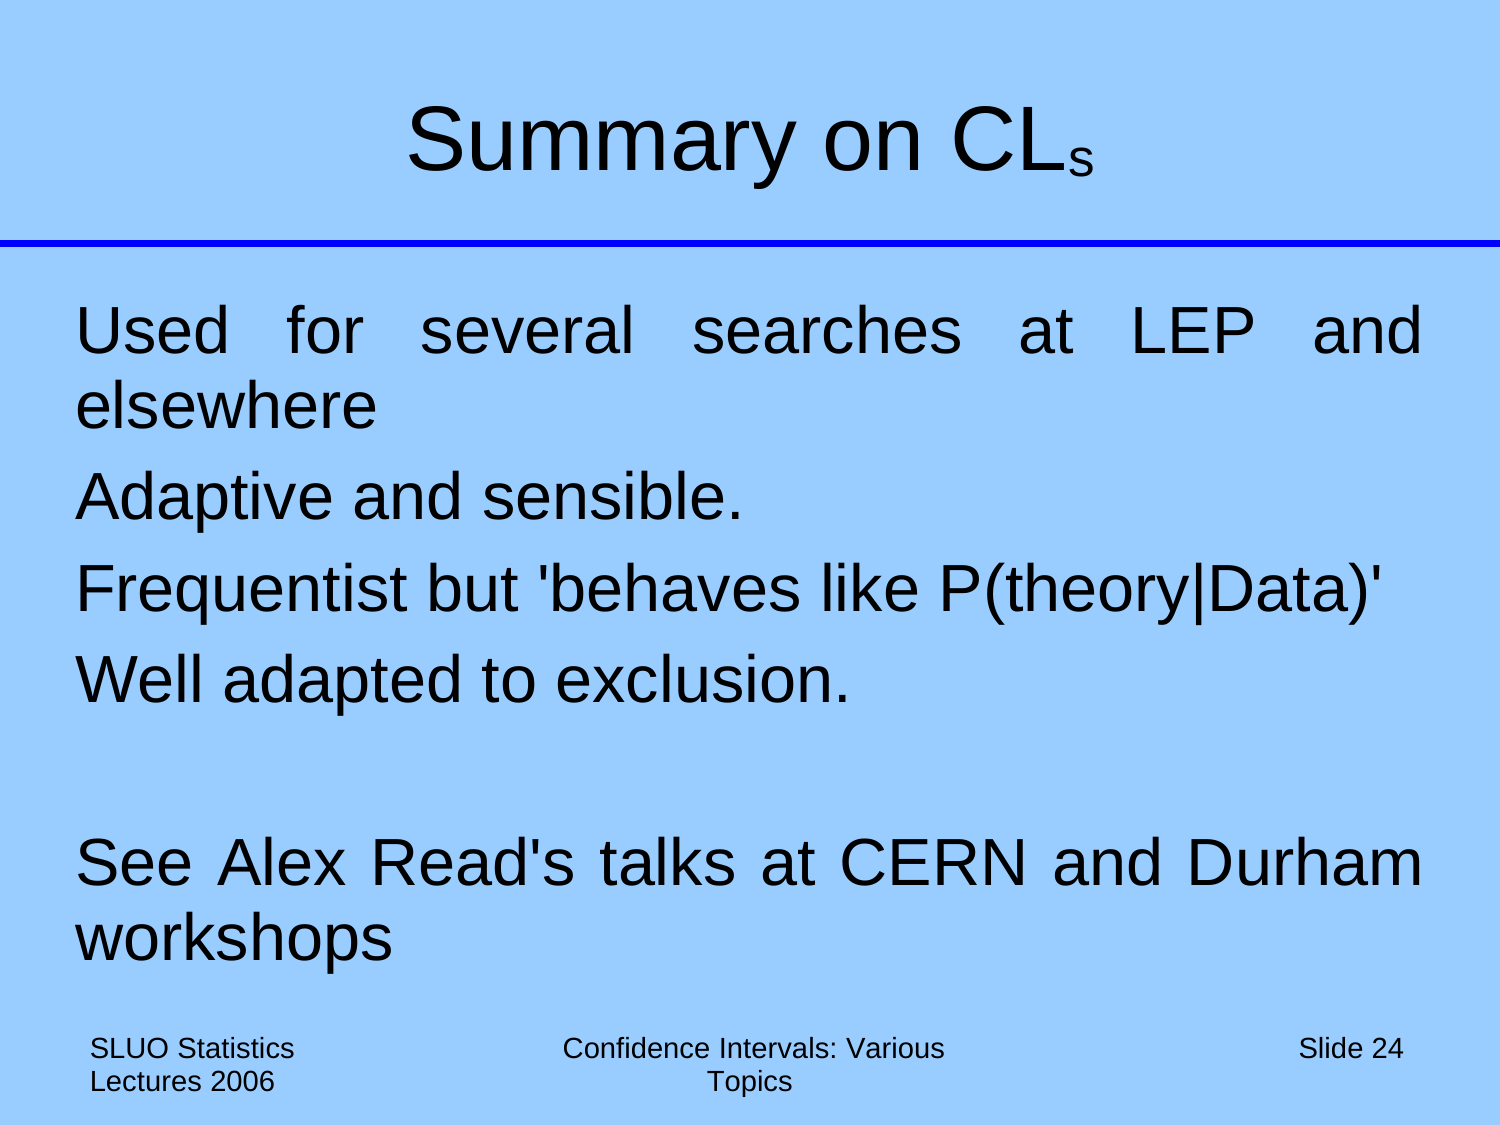

# Summary on CLs
Used for several searches at LEP and elsewhere
Adaptive and sensible.
Frequentist but 'behaves like P(theory|Data)'
Well adapted to exclusion.
See Alex Read's talks at CERN and Durham workshops
24